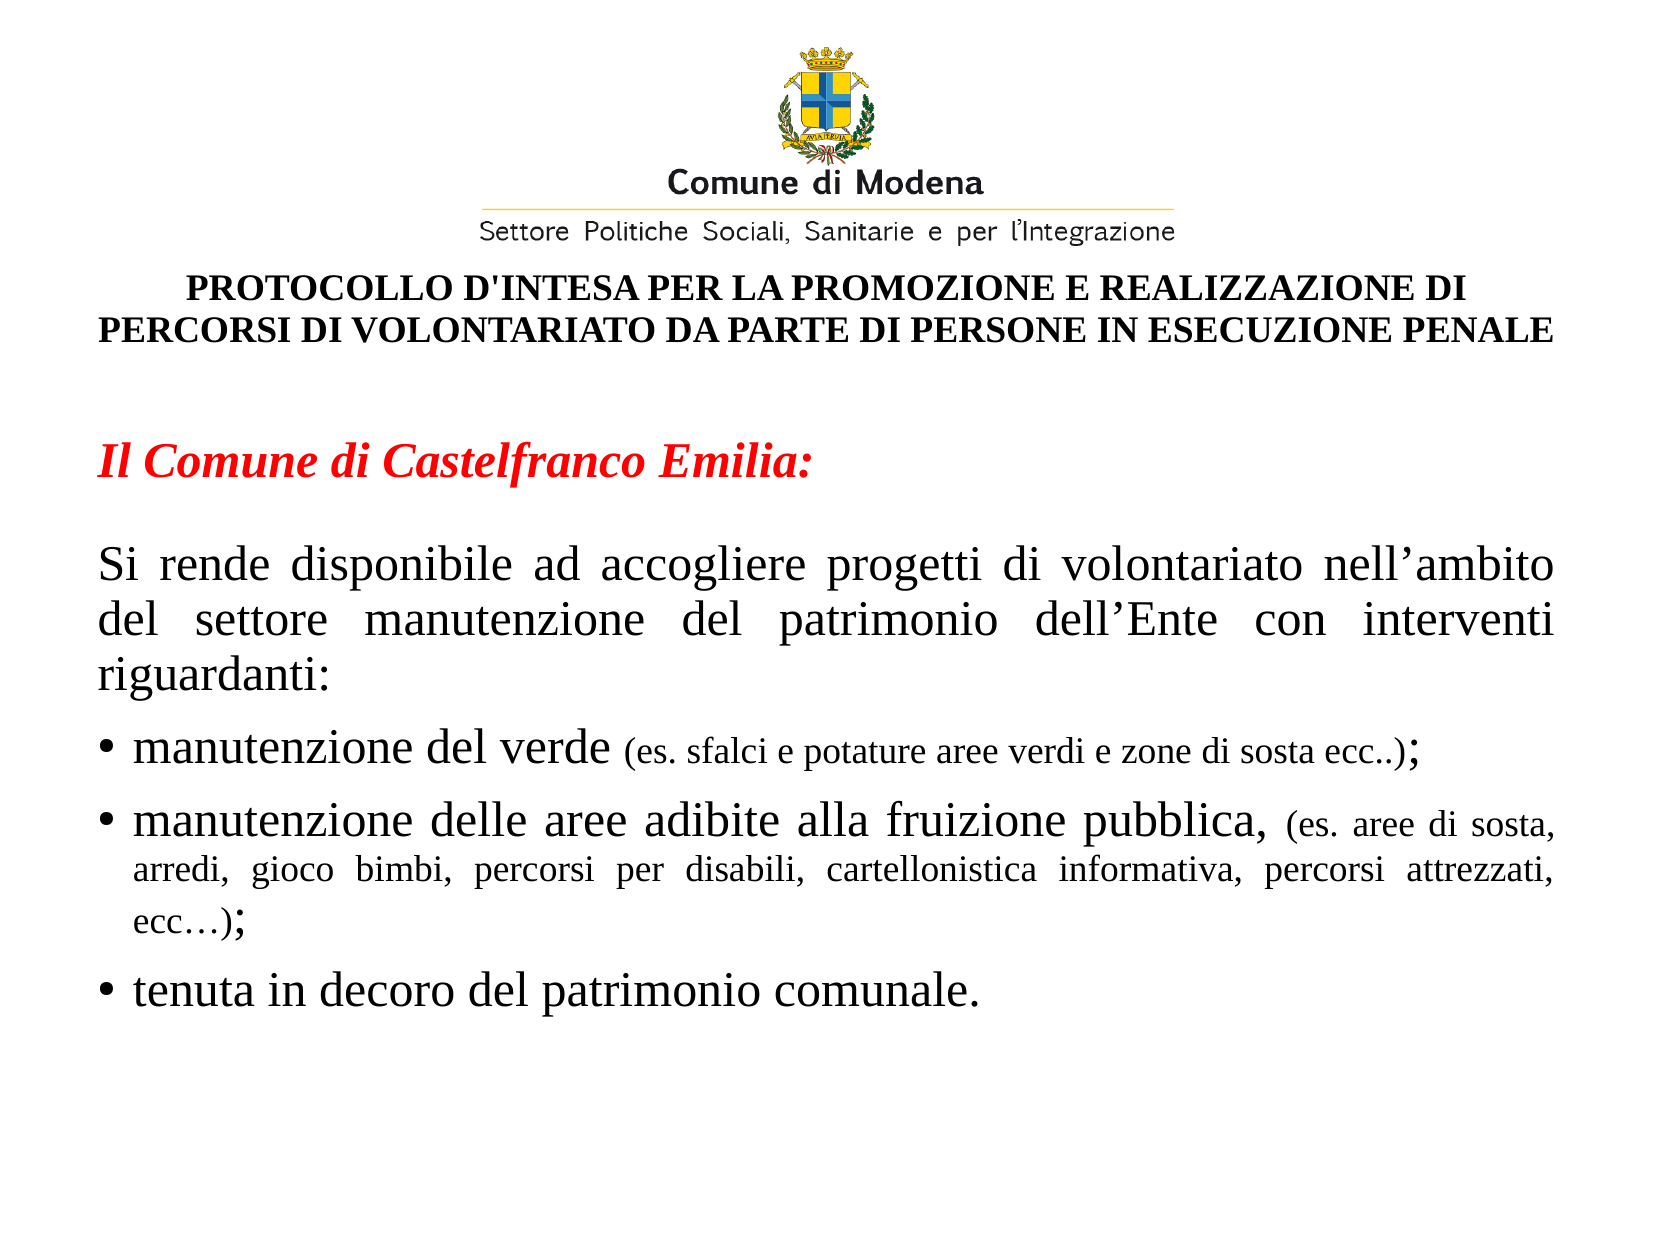

PROTOCOLLO D'INTESA PER LA PROMOZIONE E REALIZZAZIONE DI PERCORSI DI VOLONTARIATO DA PARTE DI PERSONE IN ESECUZIONE PENALE
Il Comune di Castelfranco Emilia:
Si rende disponibile ad accogliere progetti di volontariato nell’ambito del settore manutenzione del patrimonio dell’Ente con interventi riguardanti:
manutenzione del verde (es. sfalci e potature aree verdi e zone di sosta ecc..);
manutenzione delle aree adibite alla fruizione pubblica, (es. aree di sosta, arredi, gioco bimbi, percorsi per disabili, cartellonistica informativa, percorsi attrezzati, ecc…);
tenuta in decoro del patrimonio comunale.